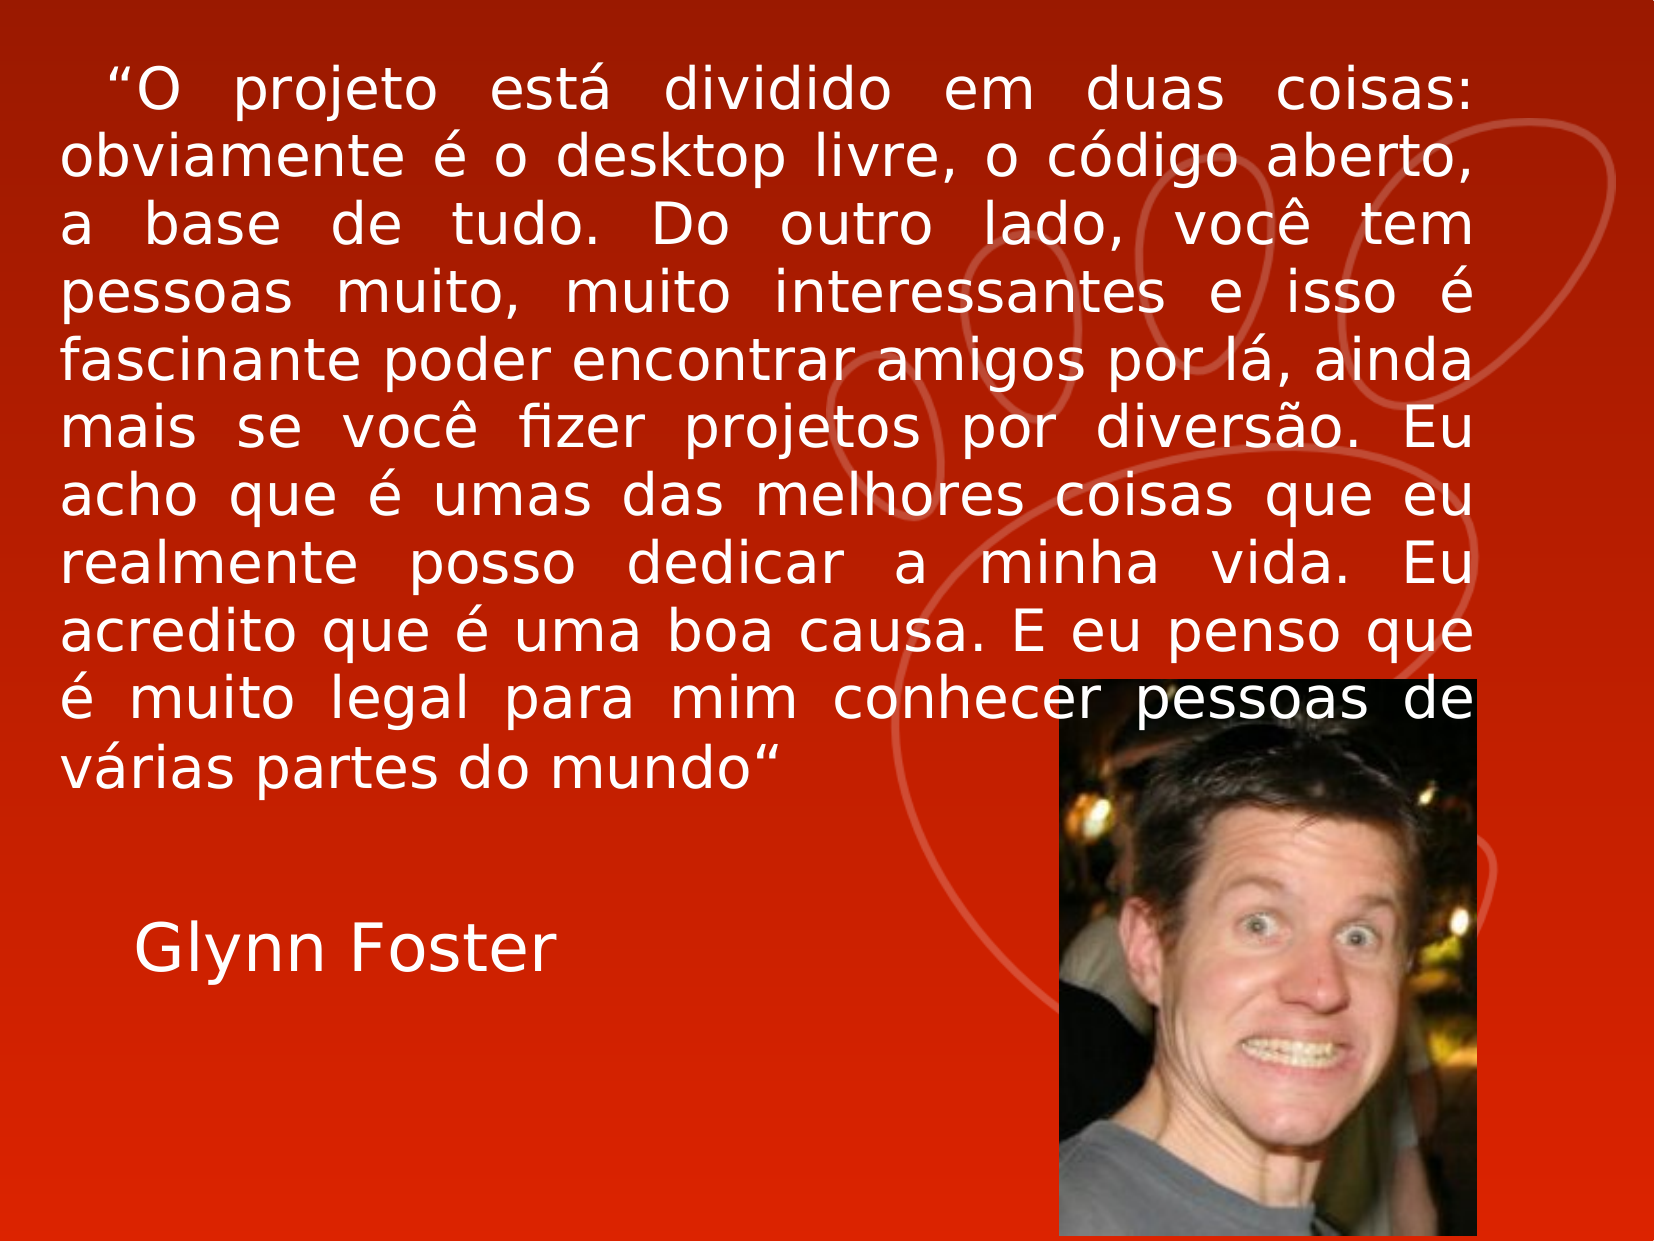

# “O projeto está dividido em duas coisas: obviamente é o desktop livre, o código aberto, a base de tudo. Do outro lado, você tem pessoas muito, muito interessantes e isso é fascinante poder encontrar amigos por lá, ainda mais se você fizer projetos por diversão. Eu acho que é umas das melhores coisas que eu realmente posso dedicar a minha vida. Eu acredito que é uma boa causa. E eu penso que é muito legal para mim conhecer pessoas de várias partes do mundo“
 Glynn Foster